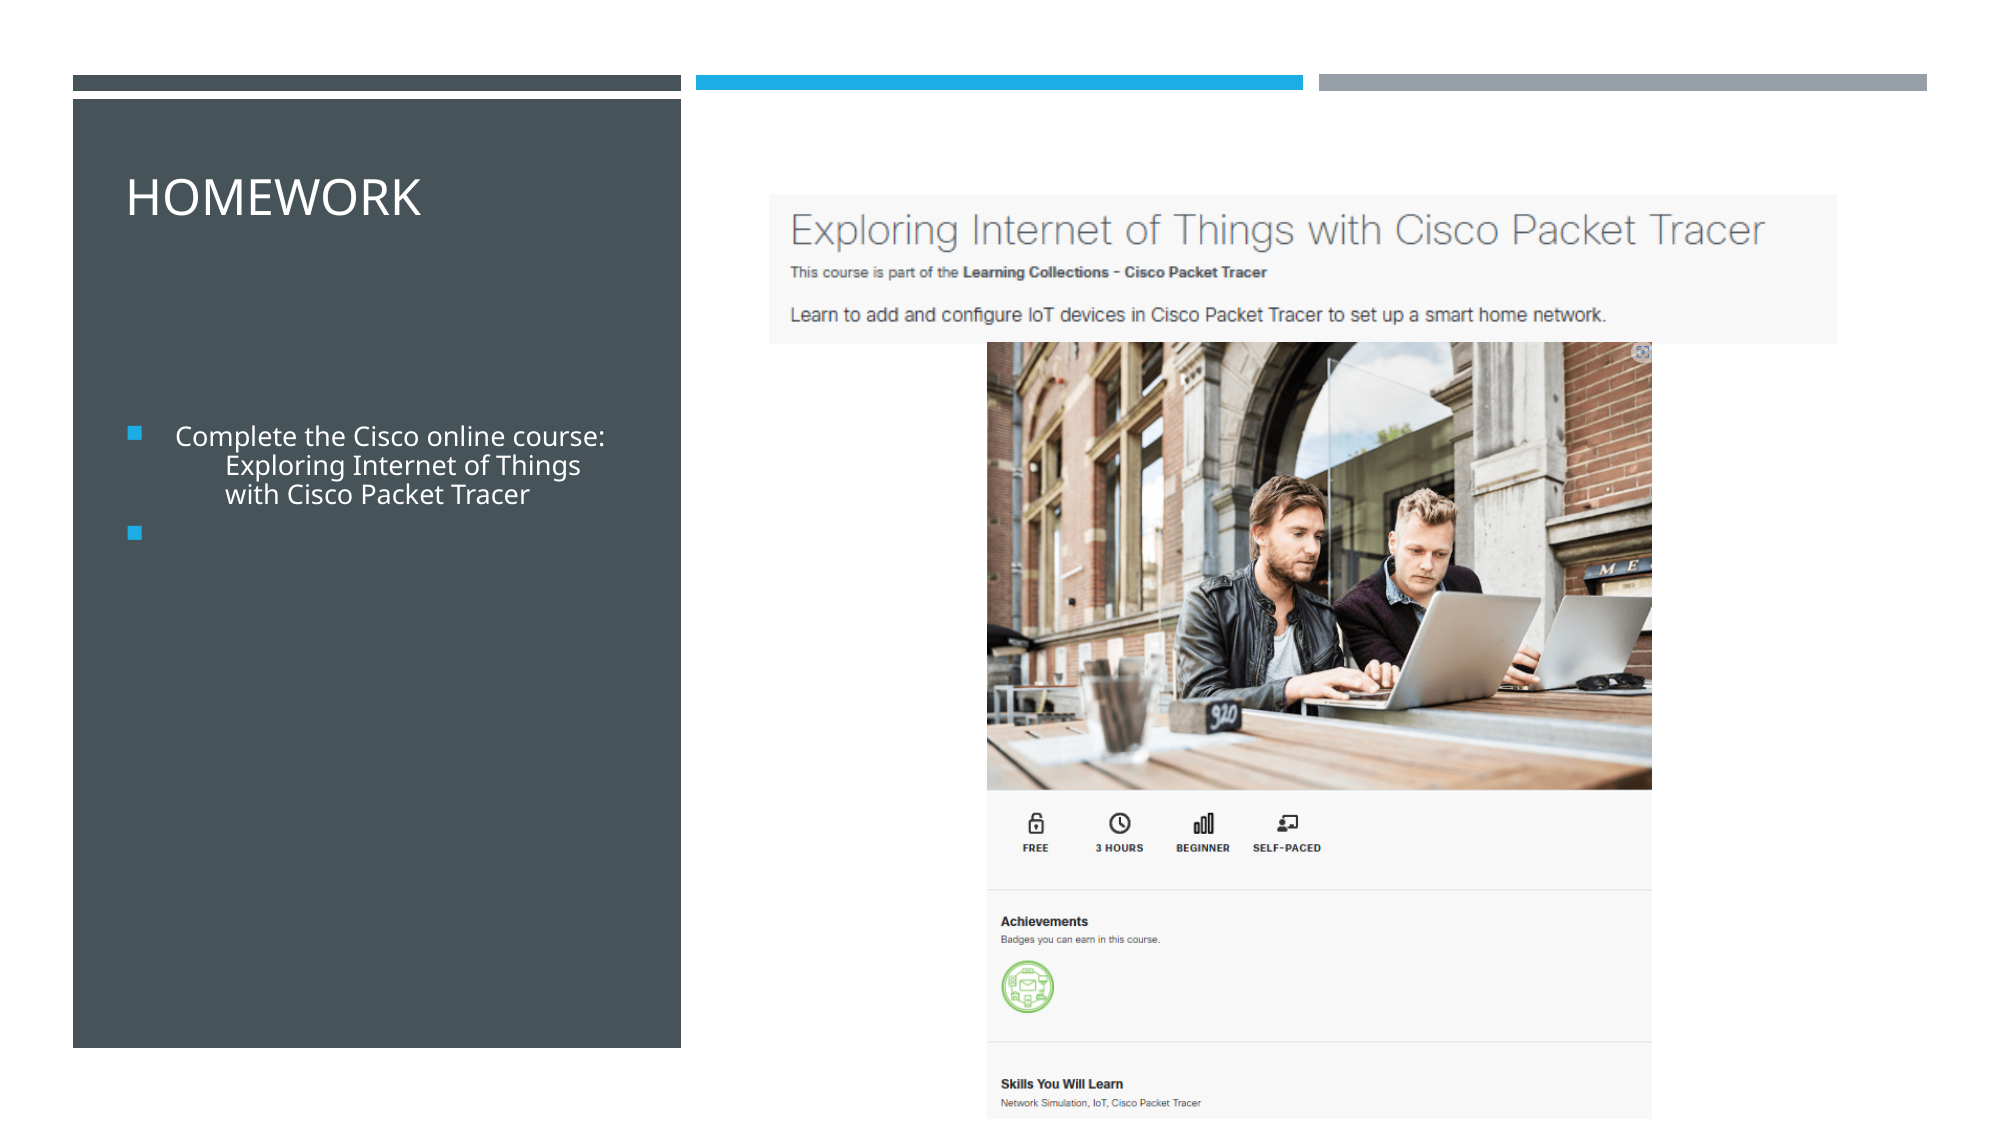

# Homework
Complete the Cisco online course: Exploring Internet of Things with Cisco Packet Tracer